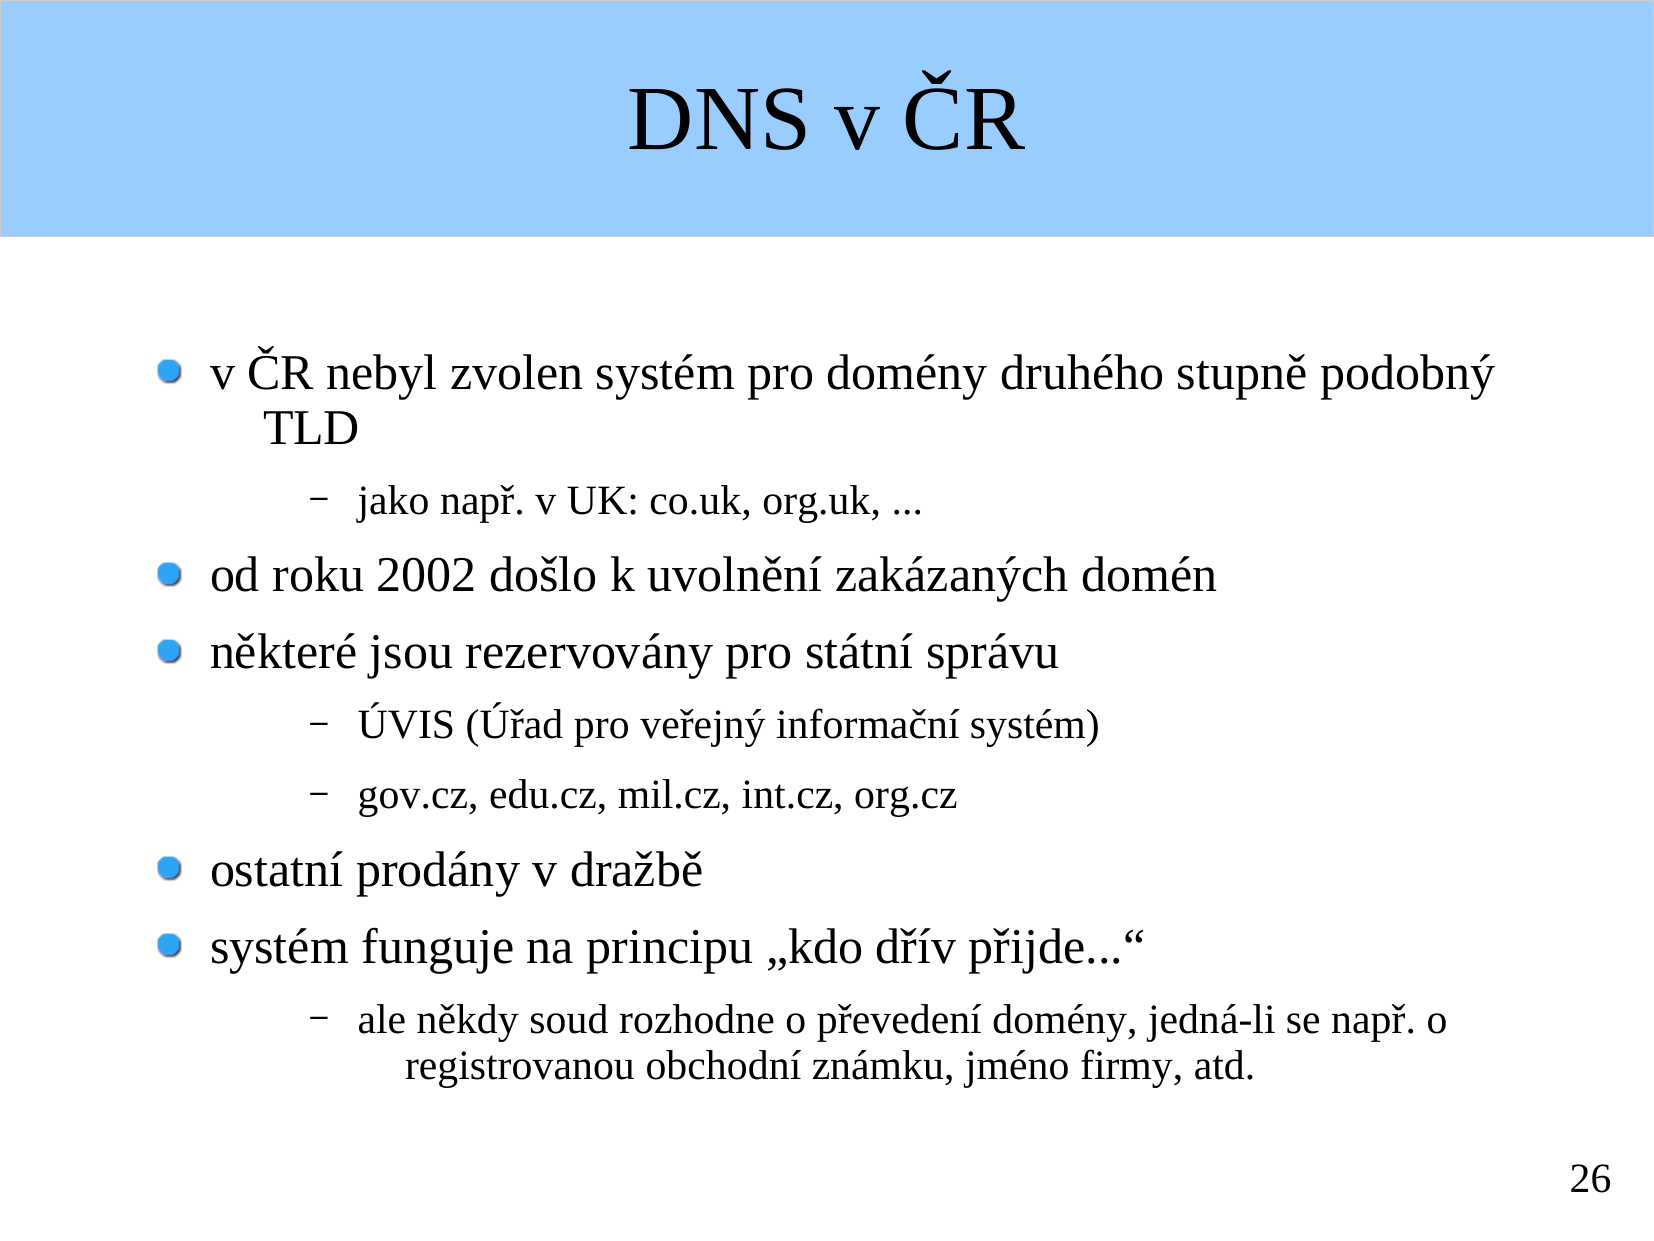

# DNS v ČR
v ČR nebyl zvolen systém pro domény druhého stupně podobný TLD
jako např. v UK: co.uk, org.uk, ...
od roku 2002 došlo k uvolnění zakázaných domén
některé jsou rezervovány pro státní správu
ÚVIS (Úřad pro veřejný informační systém)
gov.cz, edu.cz, mil.cz, int.cz, org.cz
ostatní prodány v dražbě
systém funguje na principu „kdo dřív přijde...“
ale někdy soud rozhodne o převedení domény, jedná-li se např. o registrovanou obchodní známku, jméno firmy, atd.